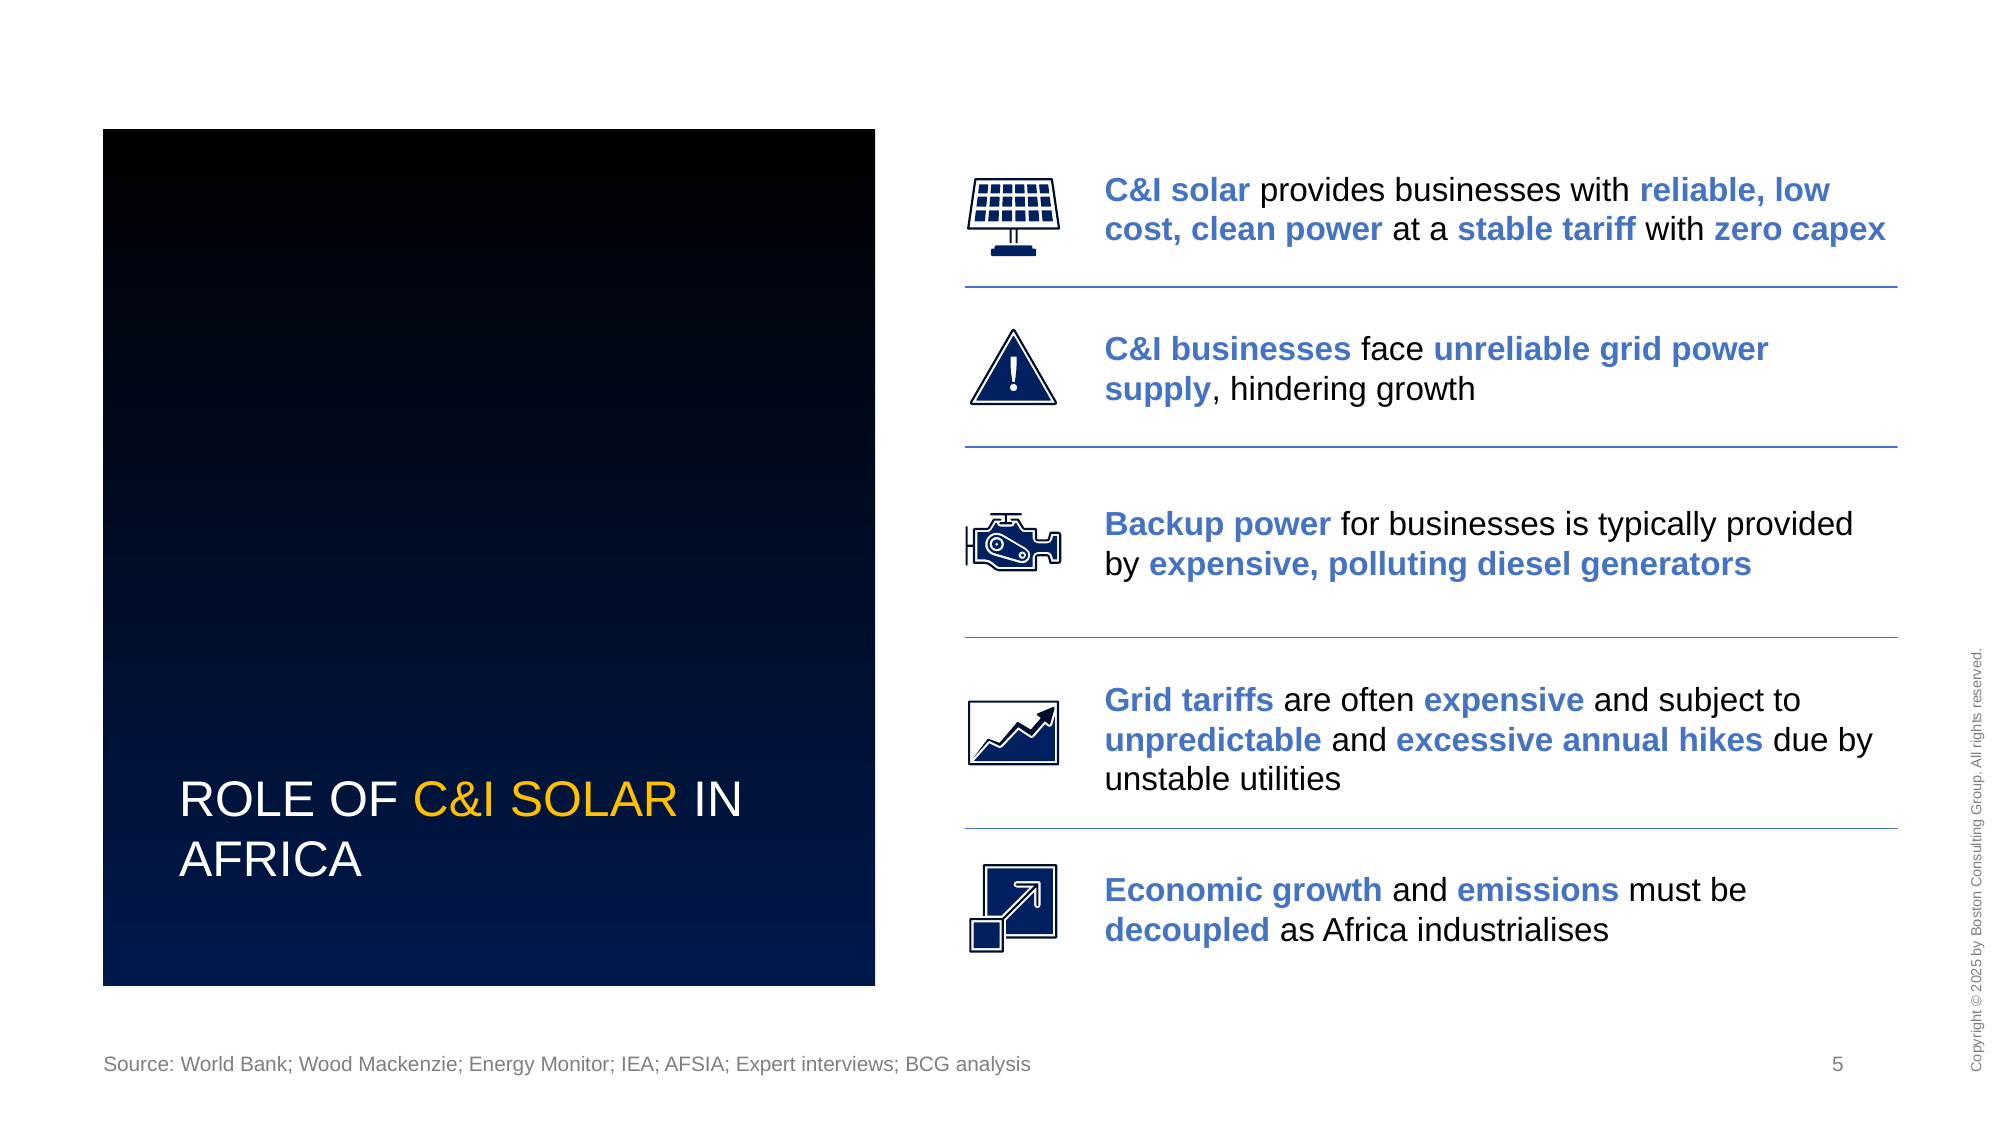

C&I solar provides businesses with reliable, low cost, clean power at a stable tariff with zero capex
C&I businesses face unreliable grid power supply, hindering growth
Backup power for businesses is typically provided by expensive, polluting diesel generators
Grid tariffs are often expensive and subject to unpredictable and excessive annual hikes due by unstable utilities
Economic growth and emissions must be decoupled as Africa industrialises
ROLE OF C&I SOLAR IN AFRICA
Source: World Bank; Wood Mackenzie; Energy Monitor; IEA; AFSIA; Expert interviews; BCG analysis